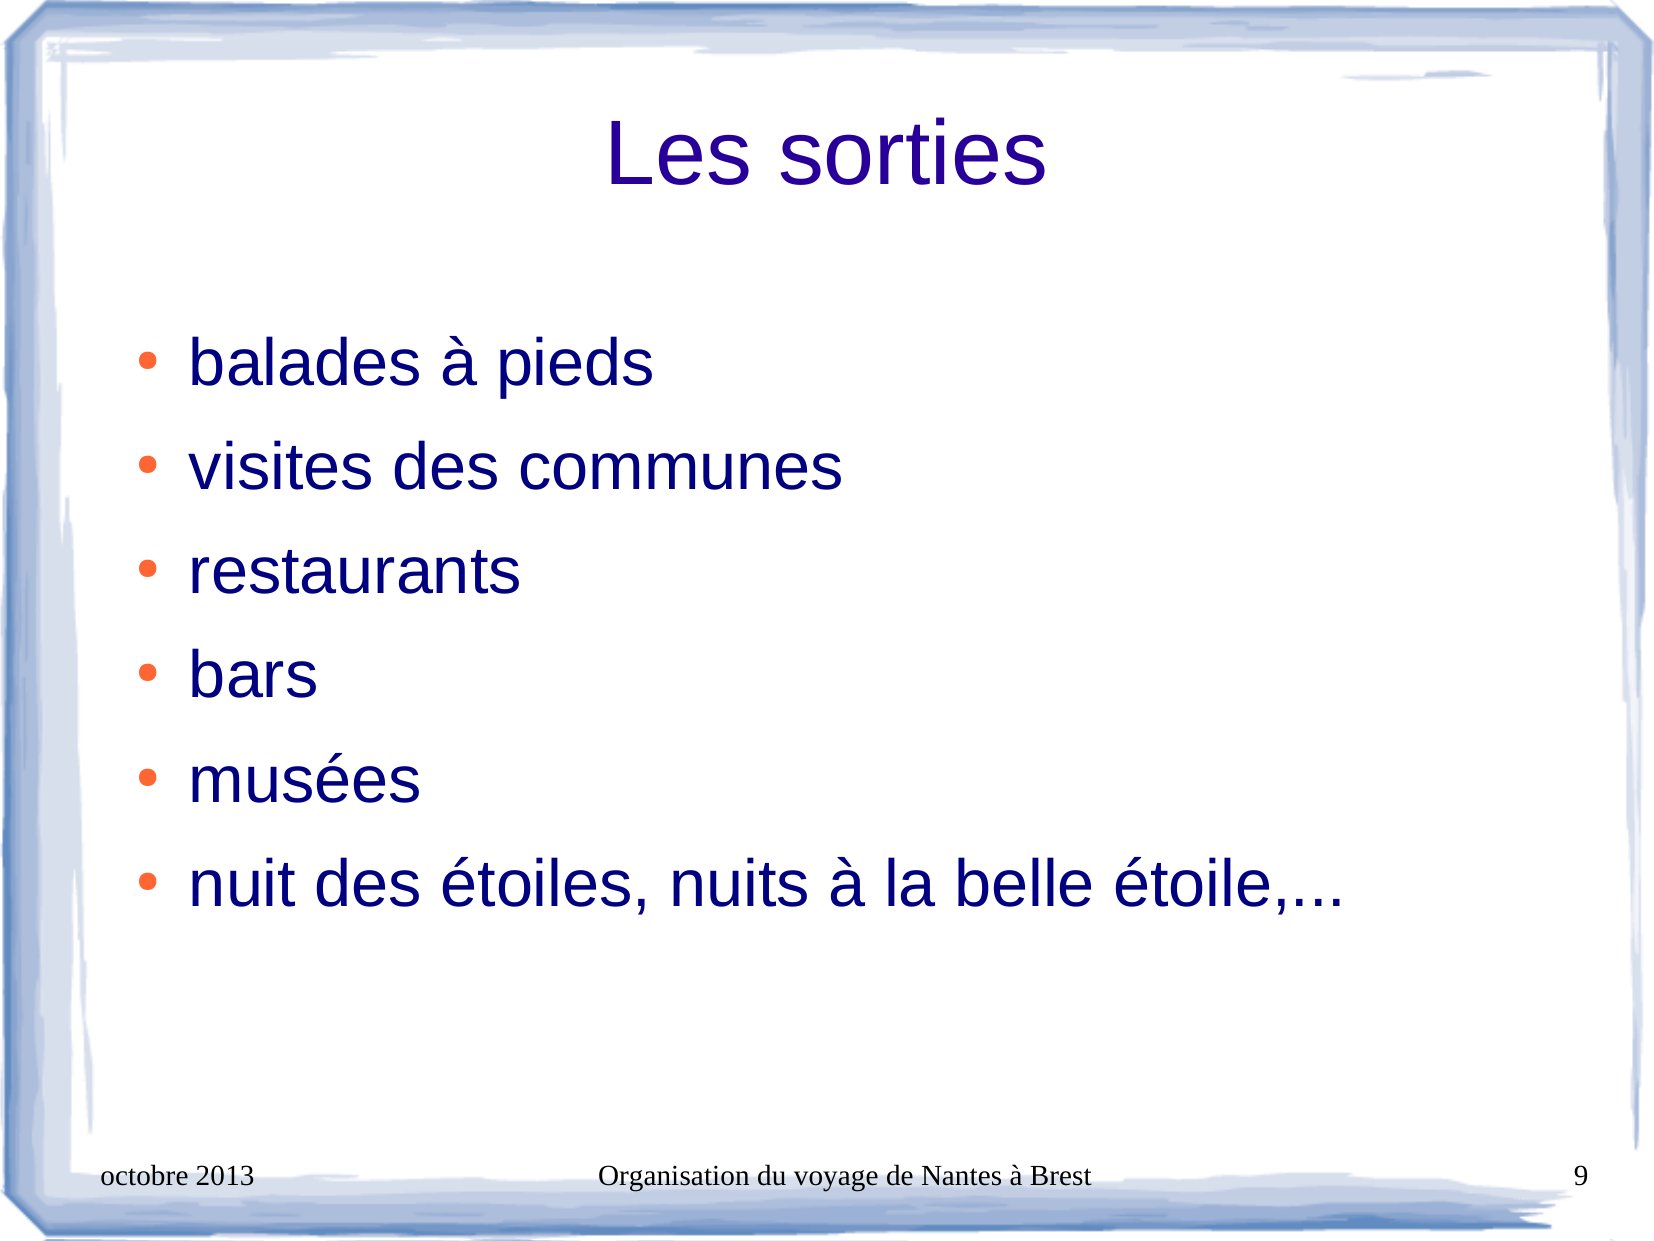

# Les sorties
balades à pieds
visites des communes
restaurants
bars
musées
nuit des étoiles, nuits à la belle étoile,...
octobre 2013
Organisation du voyage de Nantes à Brest
9